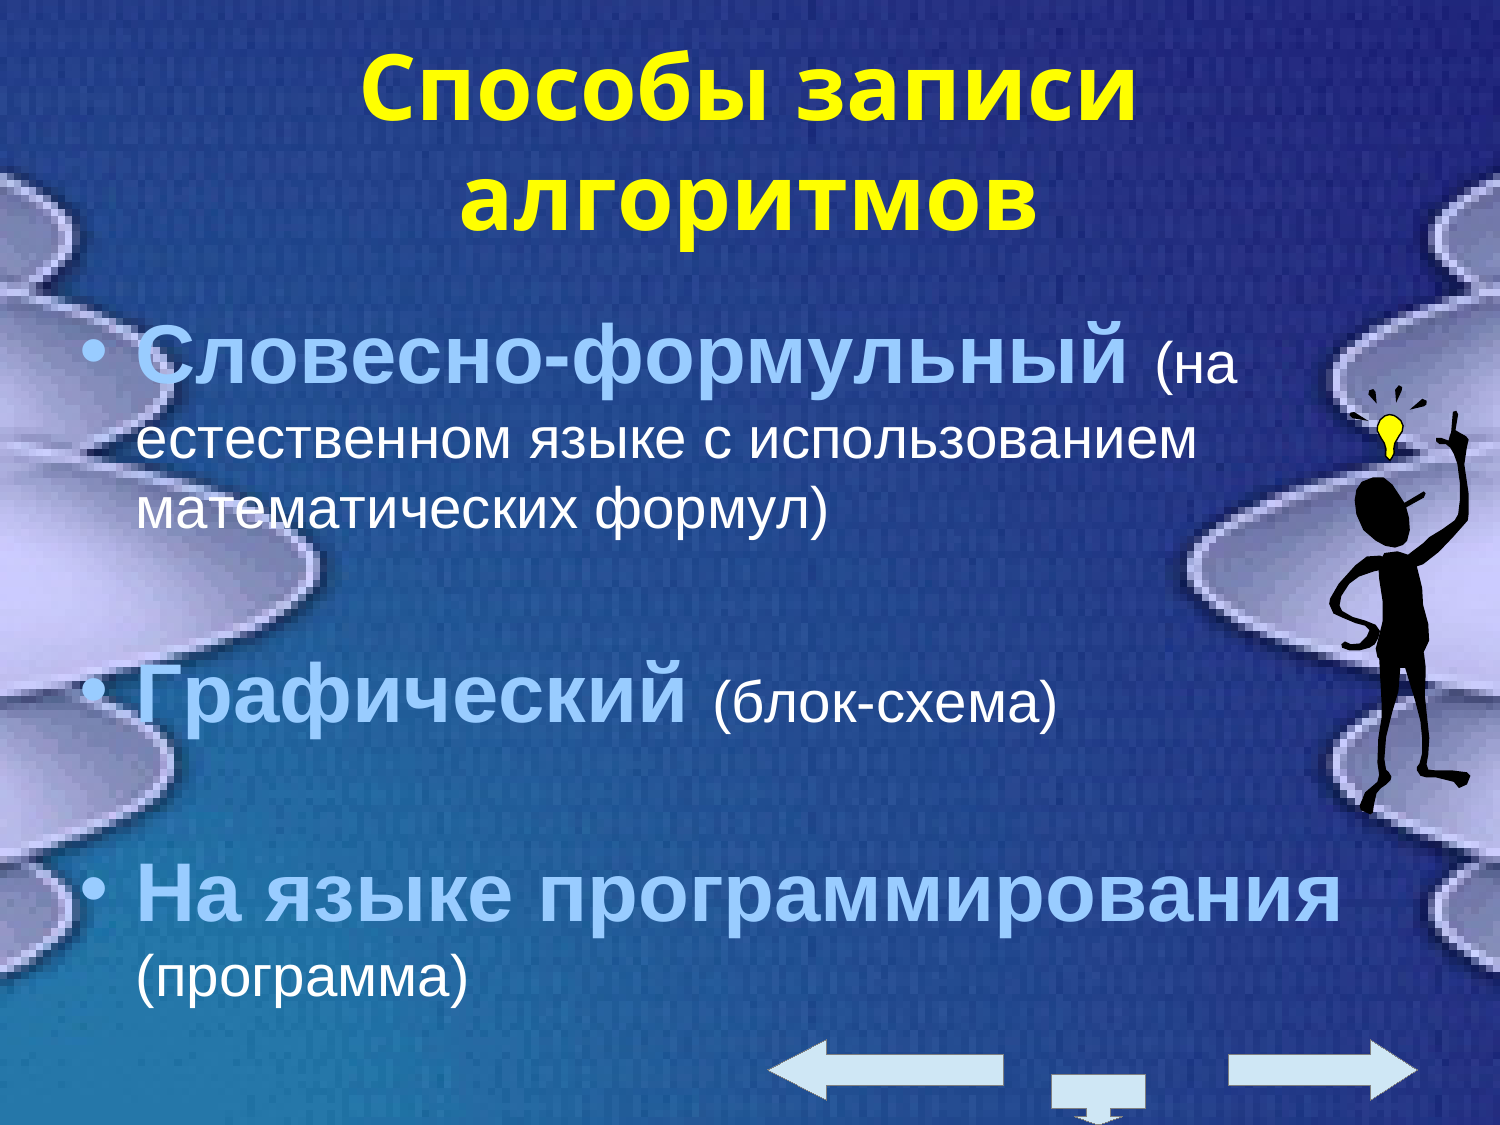

# Способы записи алгоритмов
Словесно-формульный (на естественном языке с использованием математических формул)
Графический (блок-схема)
На языке программирования (программа)